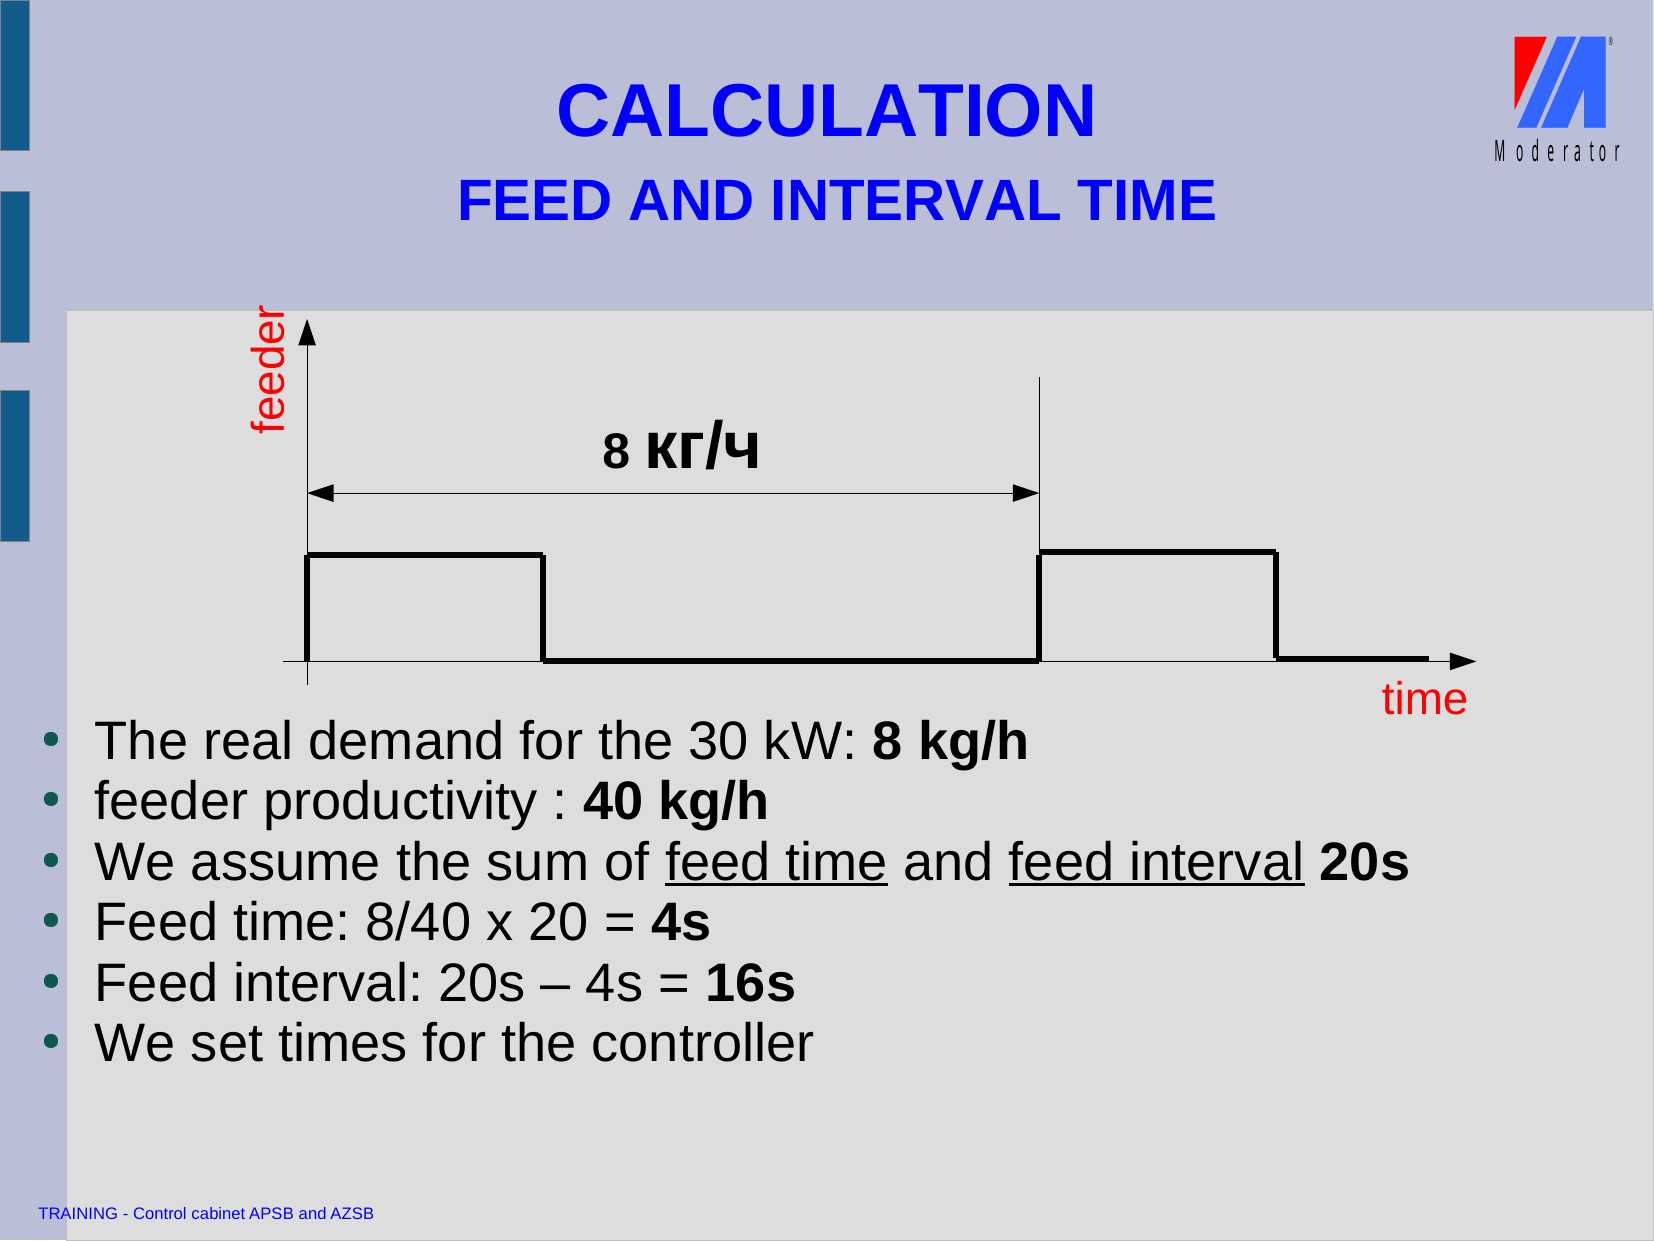

CALCULATION
 FEED AND INTERVAL TIME
feeder
# 8 кг/ч
time
The real demand for the 30 kW: 8 kg/h
feeder productivity : 40 kg/h
We assume the sum of feed time and feed interval 20s
Feed time: 8/40 x 20 = 4s
Feed interval: 20s – 4s = 16s
We set times for the controller
TRAINING - Control cabinet APSB and AZSB